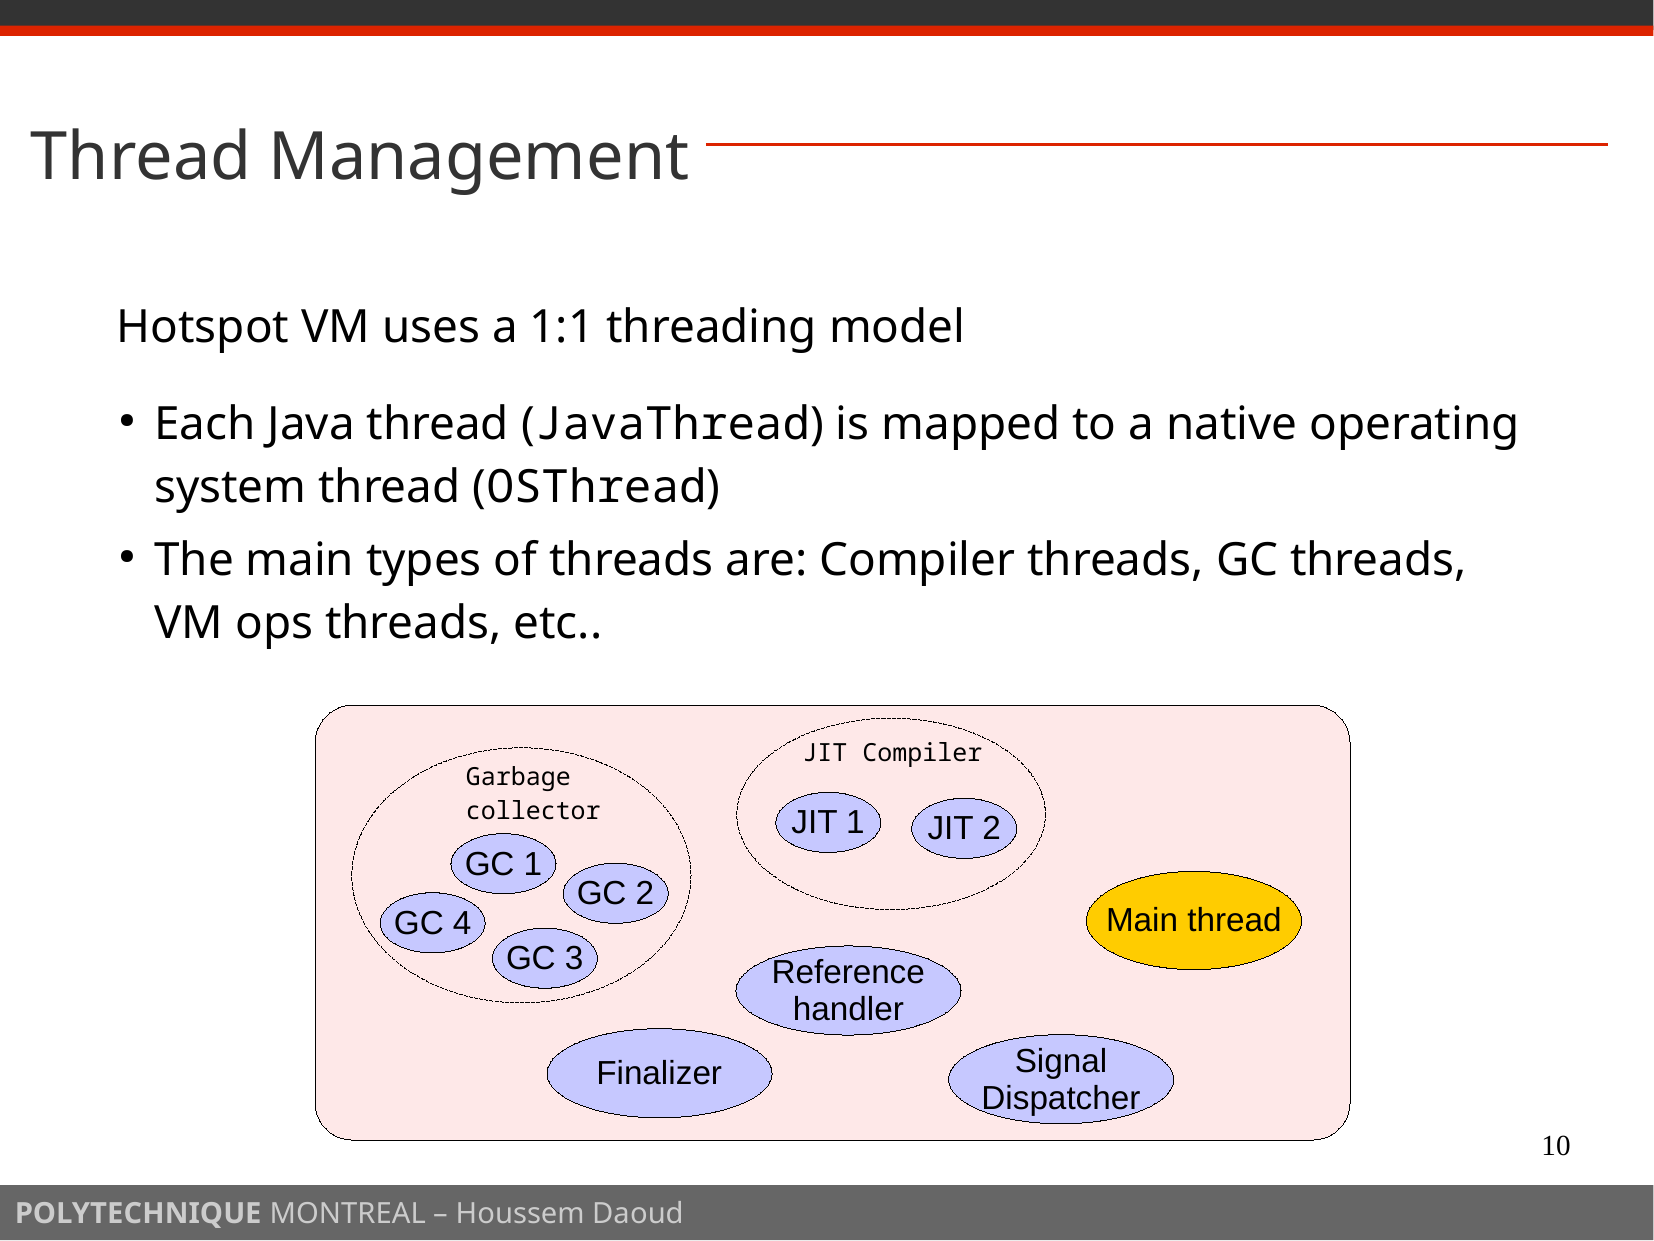

Thread Management
Hotspot VM uses a 1:1 threading model
Each Java thread (JavaThread) is mapped to a native operating system thread (OSThread)
The main types of threads are: Compiler threads, GC threads, VM ops threads, etc..
JIT Compiler
Garbage collector
JIT 1
JIT 2
GC 1
GC 2
Main thread
GC 4
GC 3
Reference
handler
Finalizer
Signal
Dispatcher
10
POLYTECHNIQUE MONTREAL – Houssem Daoud
A simple java program can generate a dozen or more threads in the system